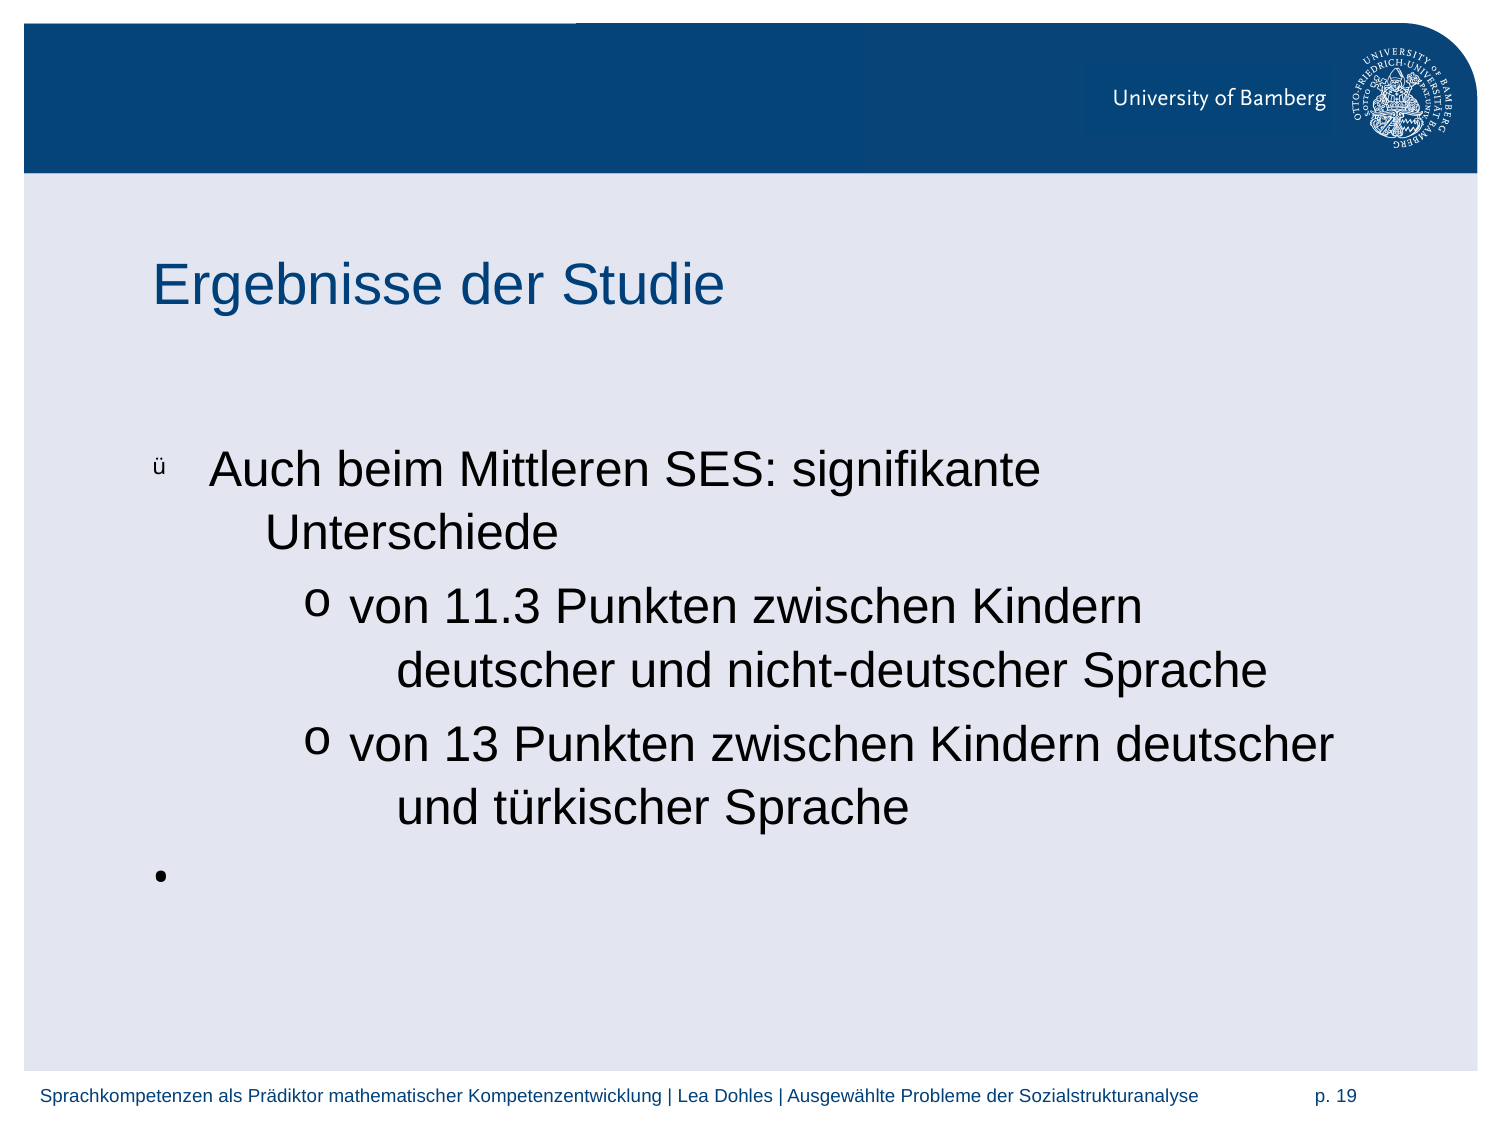

# Ergebnisse der Studie
Auch beim Mittleren SES: signifikante Unterschiede
von 11.3 Punkten zwischen Kindern deutscher und nicht-deutscher Sprache
von 13 Punkten zwischen Kindern deutscher und türkischer Sprache